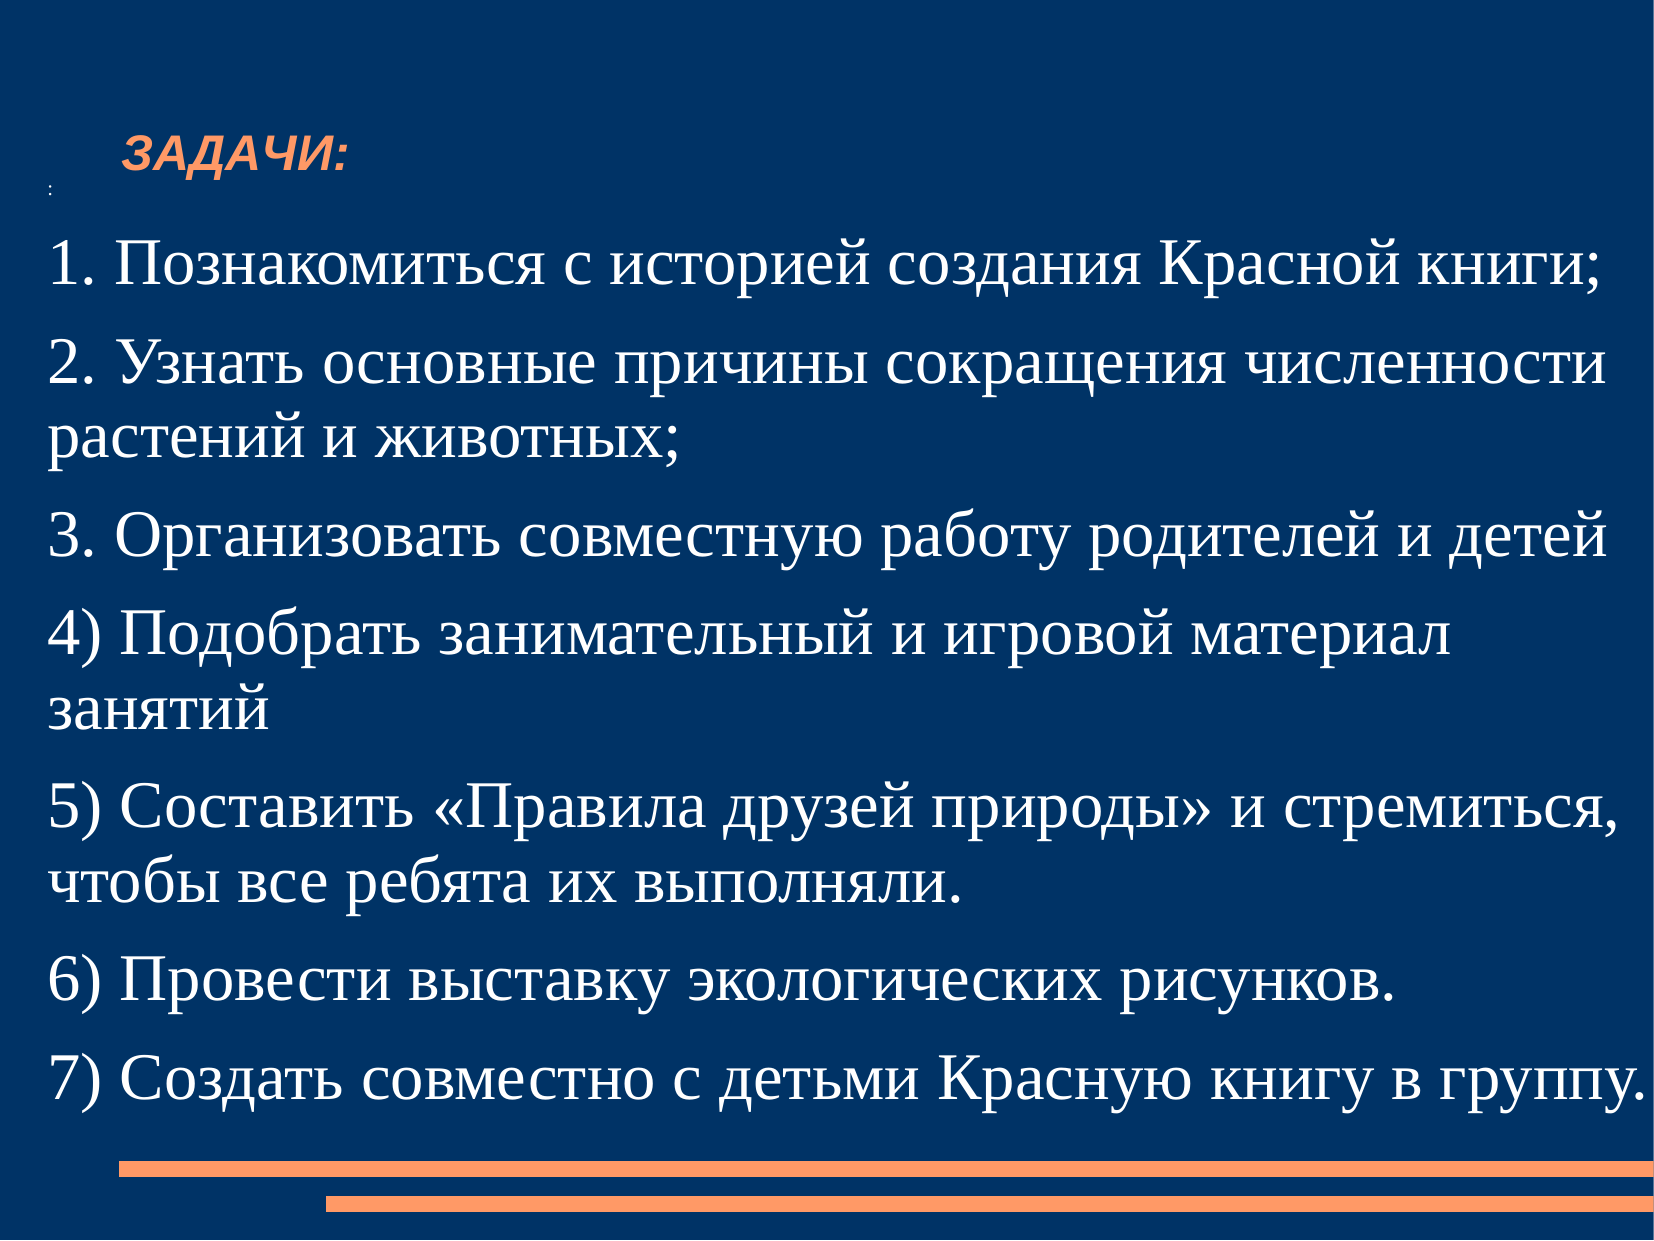

# ЗАДАЧИ:
:
1. Познакомиться с историей создания Красной книги;
2. Узнать основные причины сокращения численности растений и животных;
3. Организовать совместную работу родителей и детей
4) Подобрать занимательный и игровой материал занятий
5) Составить «Правила друзей природы» и стремиться, чтобы все ребята их выполняли.
6) Провести выставку экологических рисунков.
7) Создать совместно с детьми Красную книгу в группу.